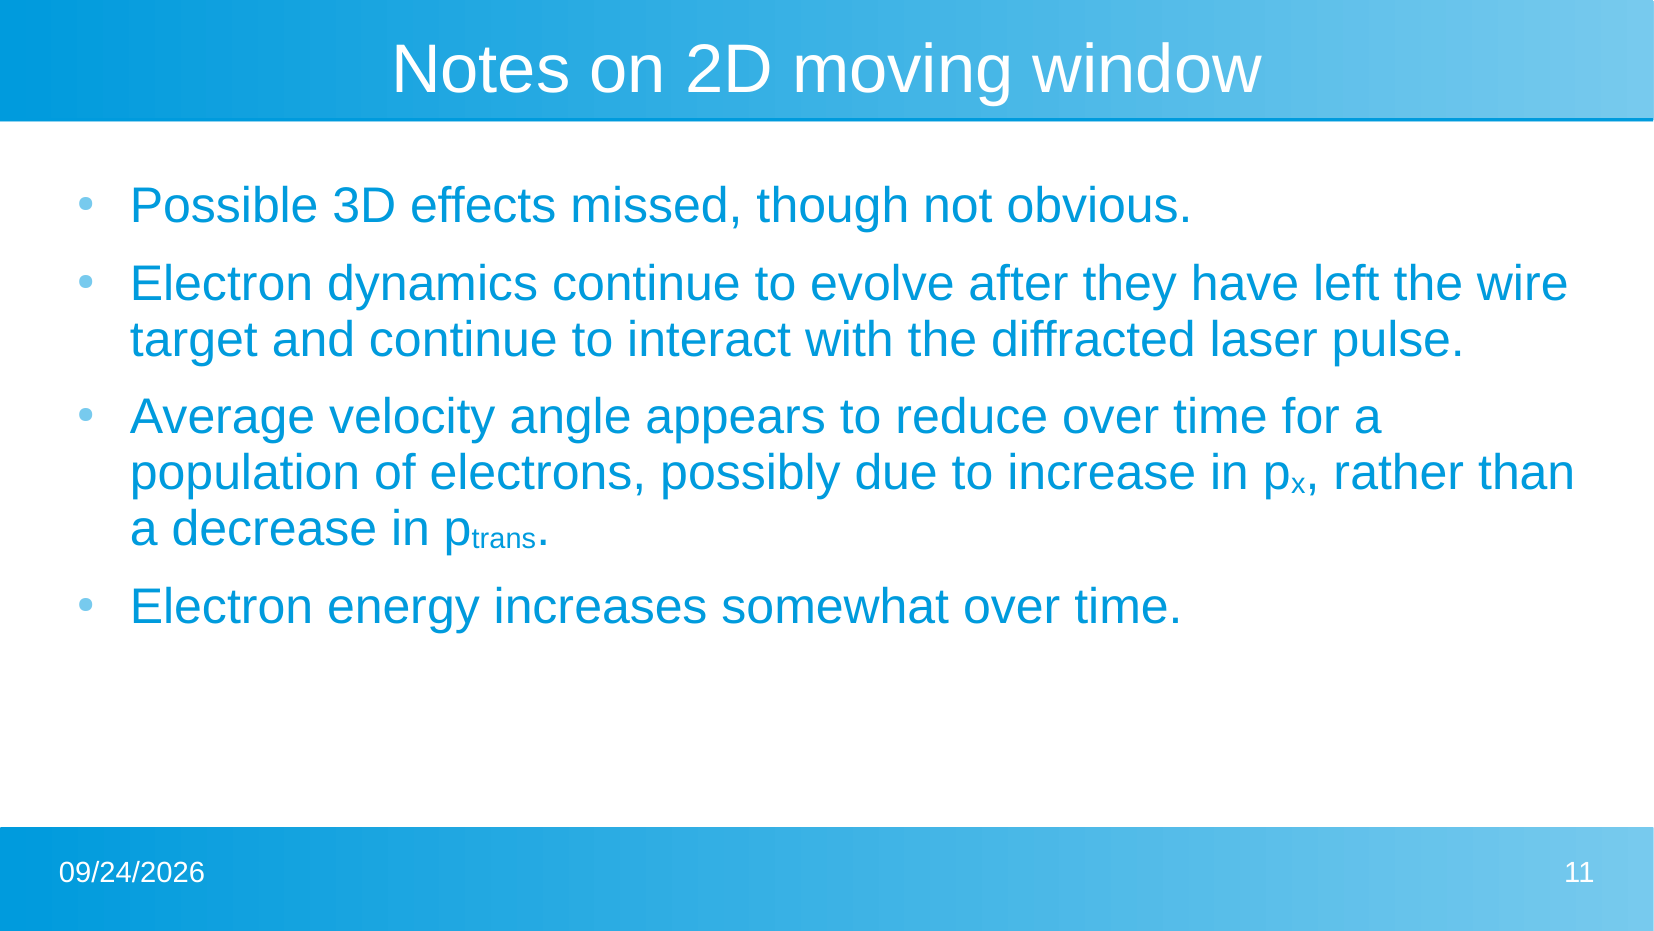

# Notes on 2D moving window
Possible 3D effects missed, though not obvious.
Electron dynamics continue to evolve after they have left the wire target and continue to interact with the diffracted laser pulse.
Average velocity angle appears to reduce over time for a population of electrons, possibly due to increase in px, rather than a decrease in ptrans.
Electron energy increases somewhat over time.
11